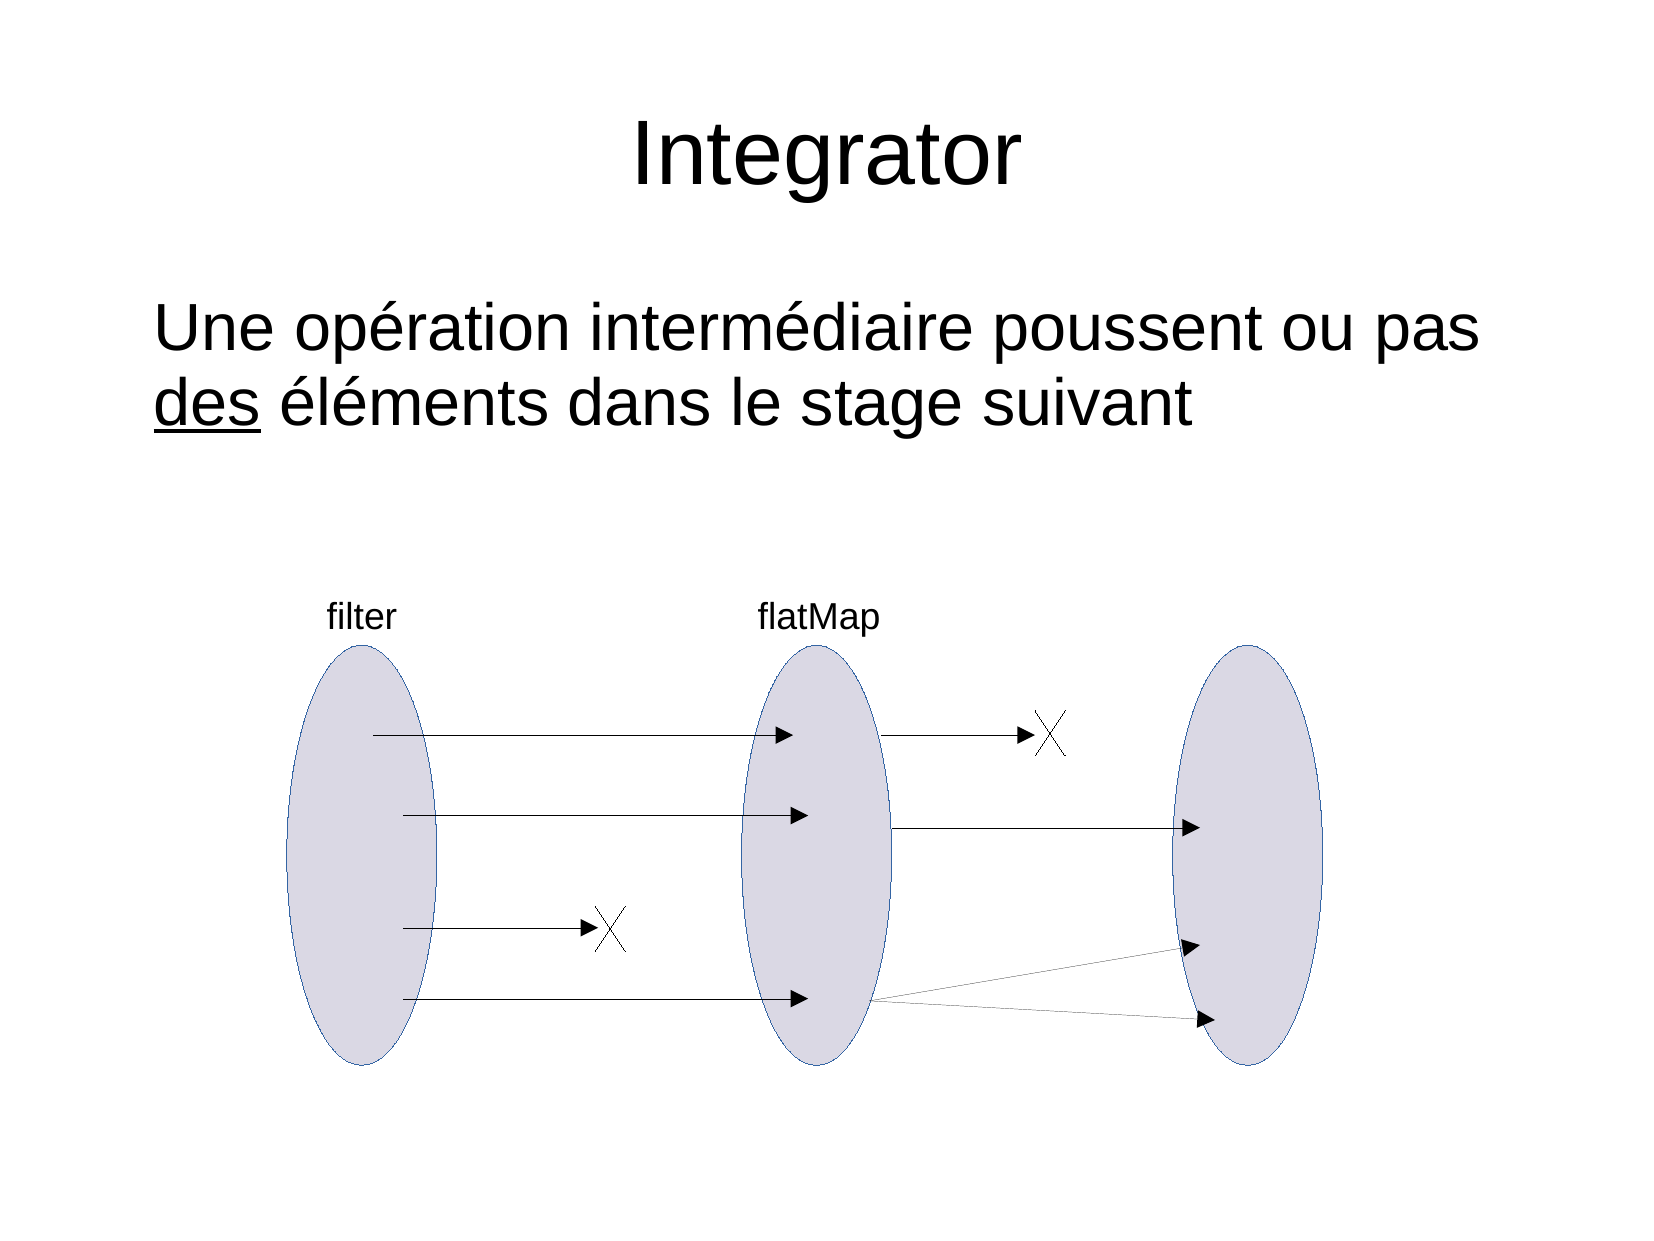

# Integrator
Une opération intermédiaire poussent ou pas des éléments dans le stage suivant
filter
flatMap